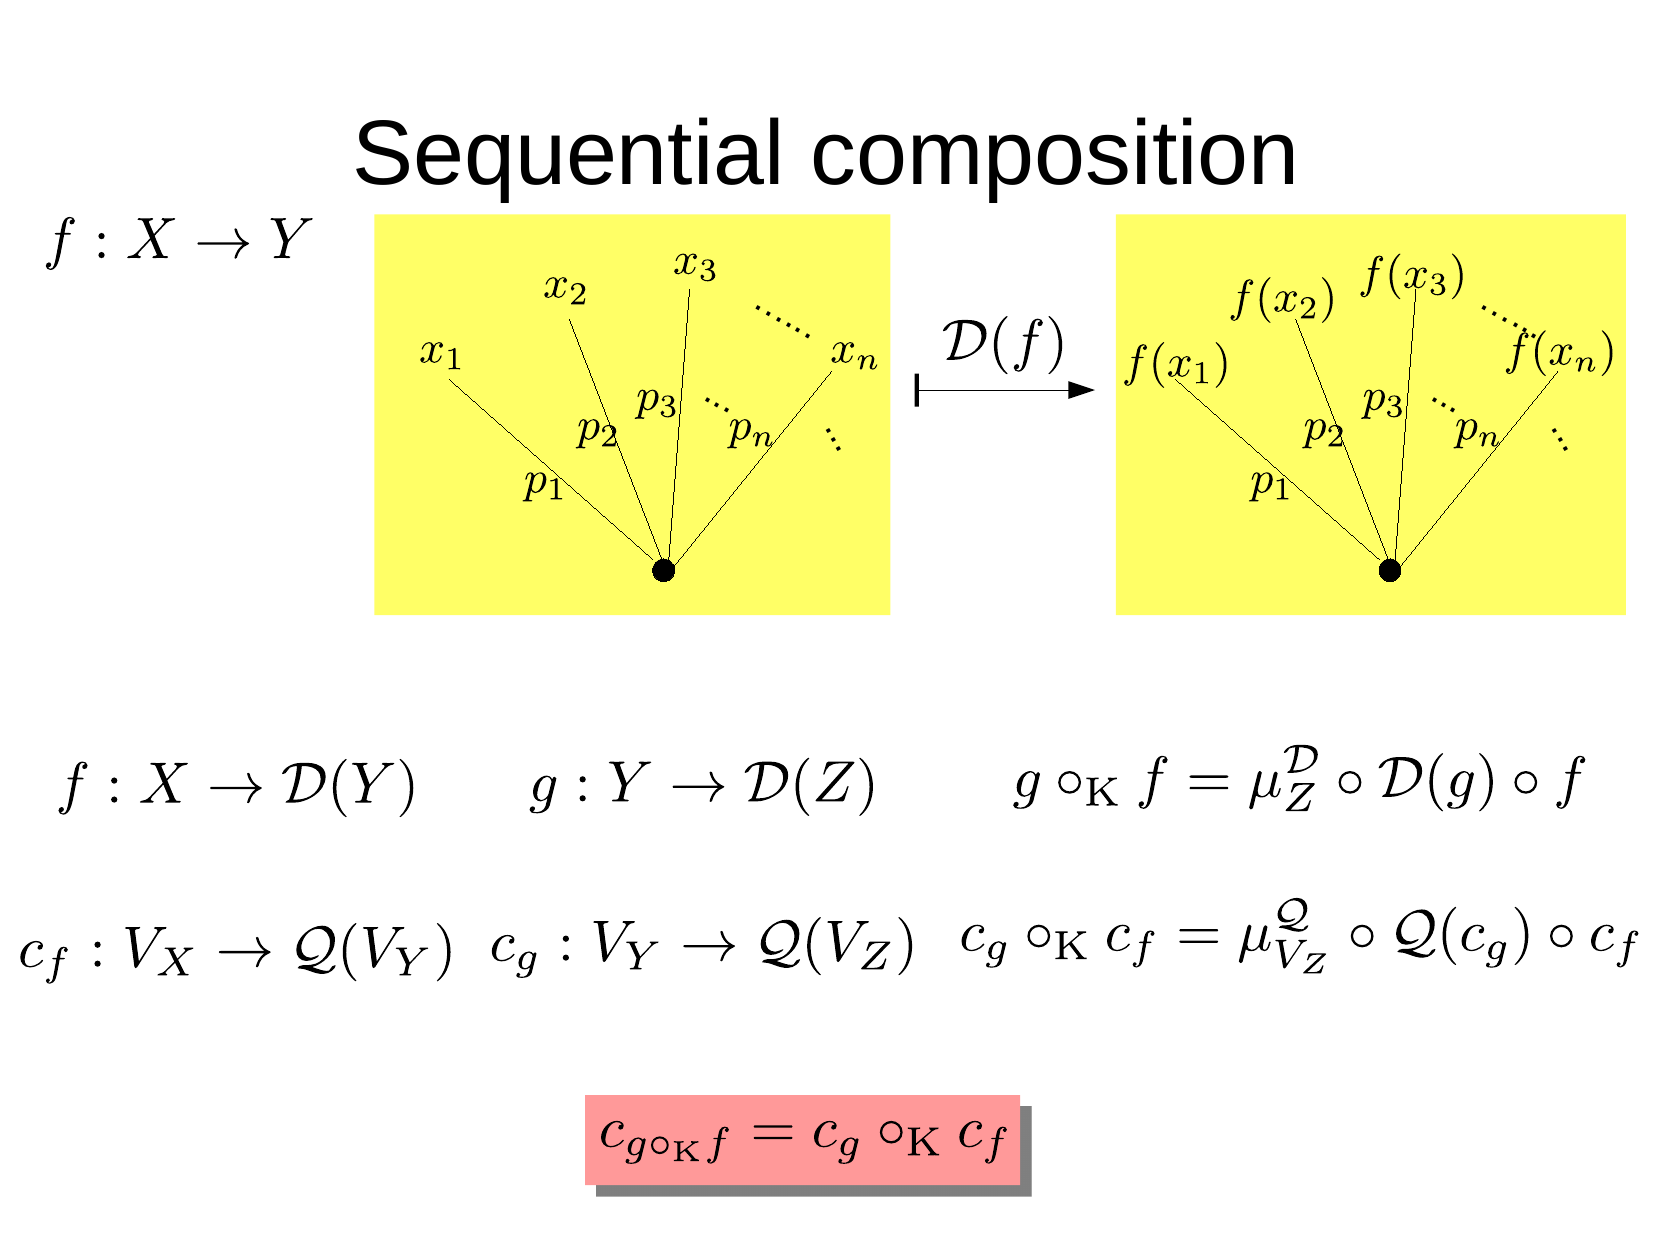

# Sequential composition
…...
…...
...
...
...
...